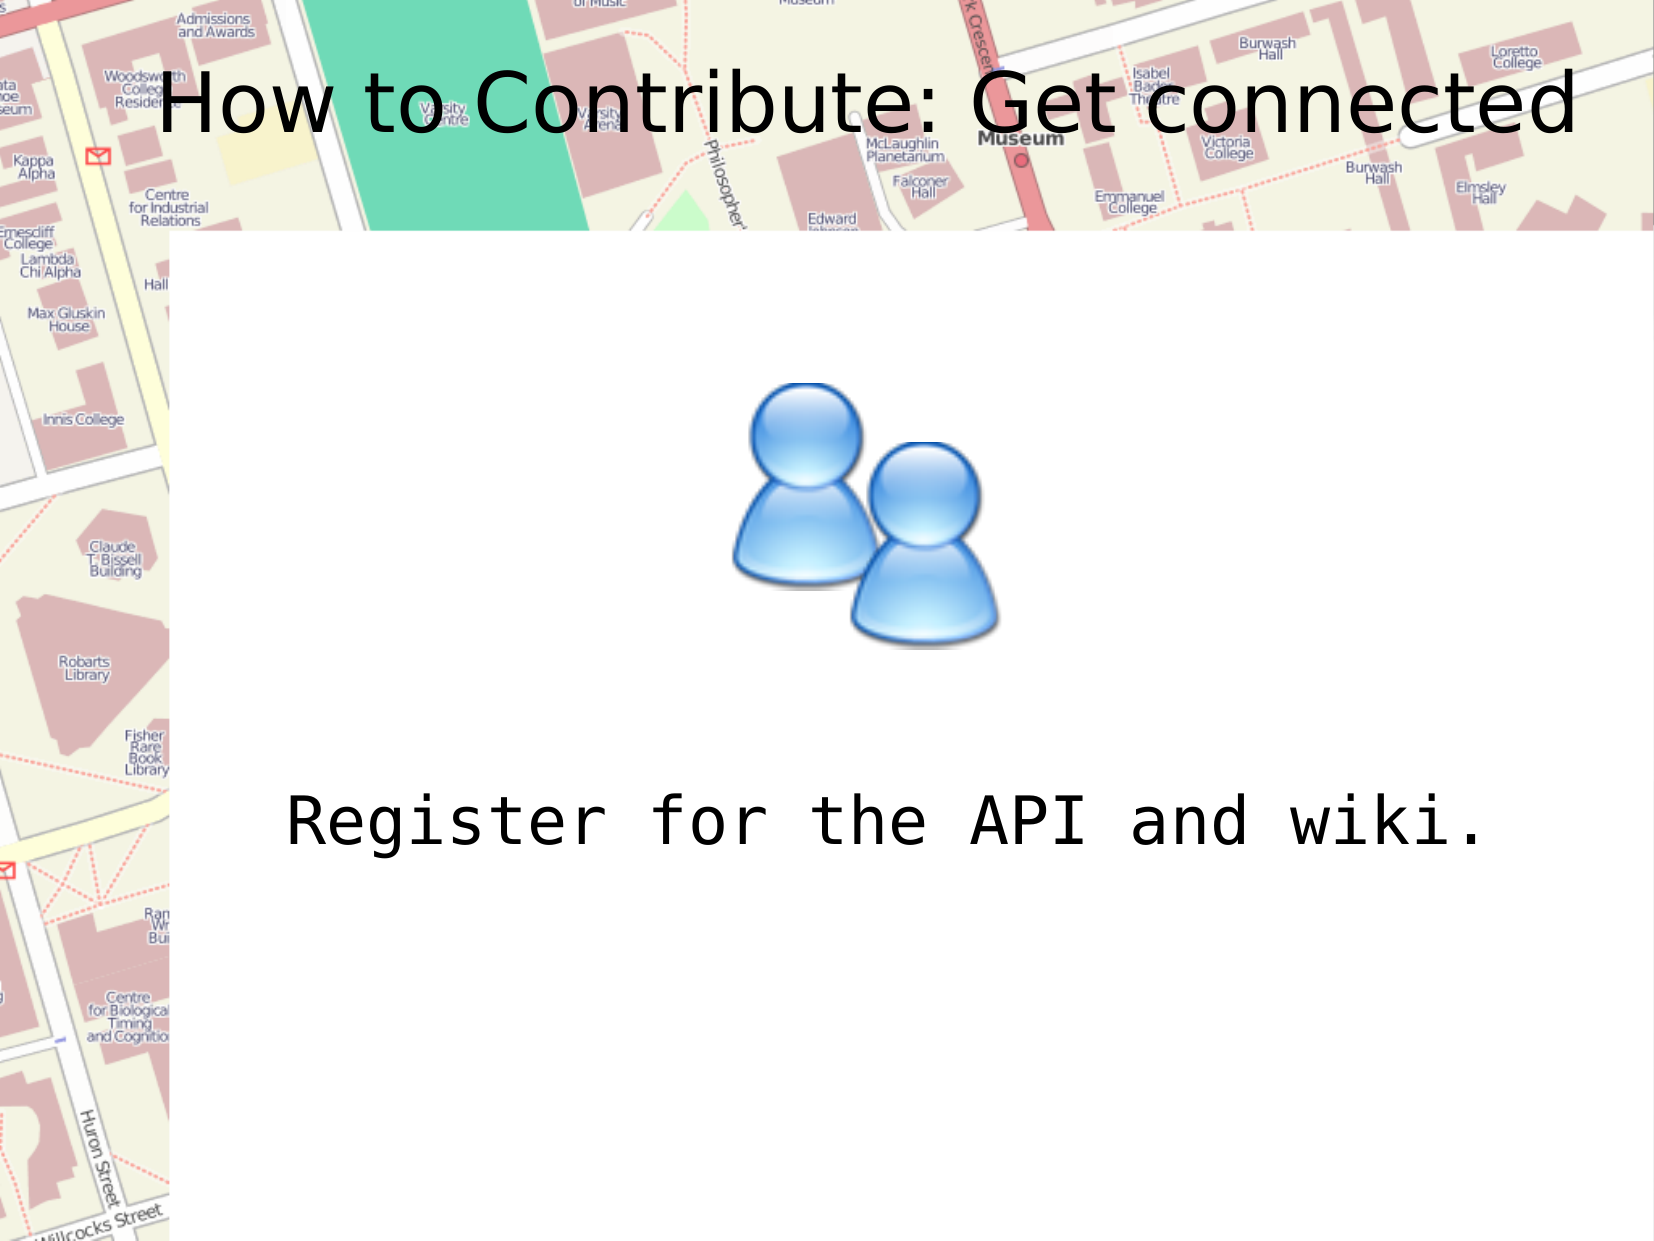

# How to Contribute: Get connected
Register for the API and wiki.